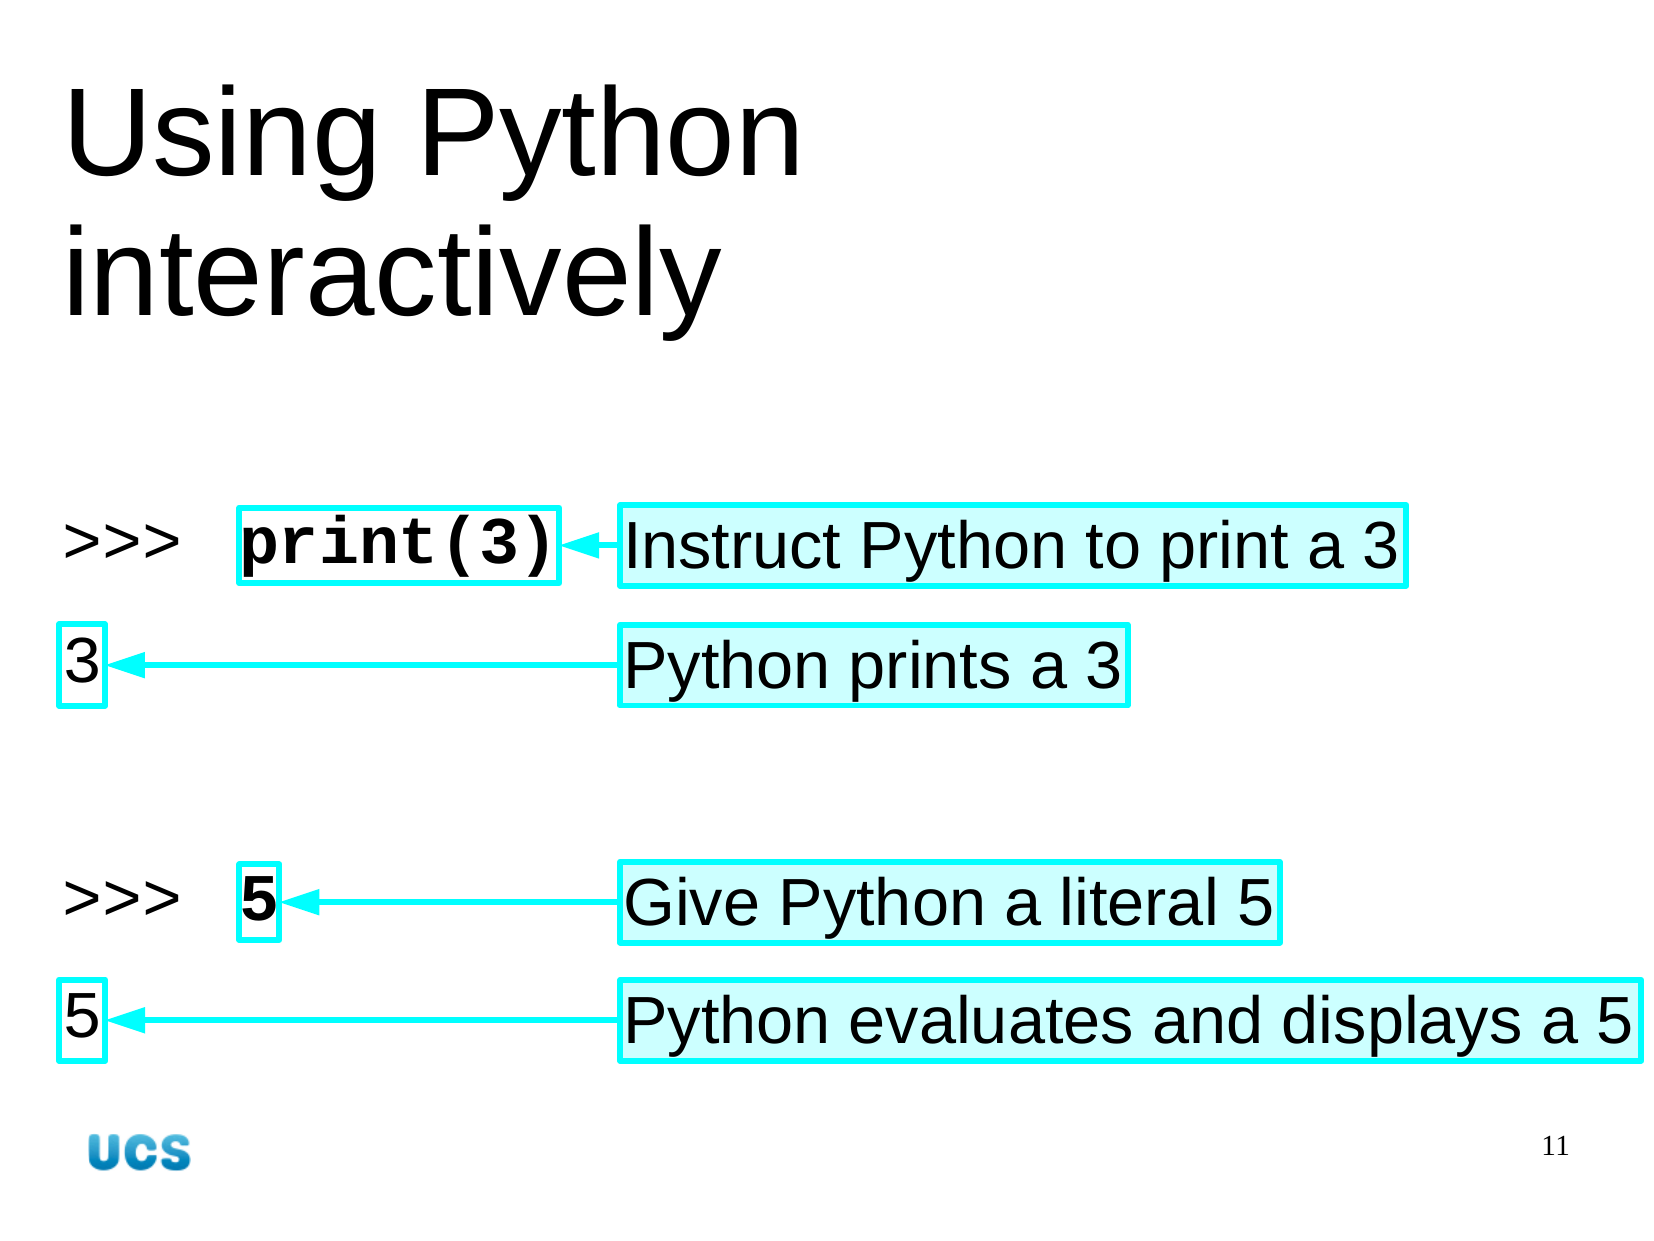

Using Python
interactively
>>>
Instruct Python to print a 3
print(3)
3
Python prints a 3
>>>
Give Python a literal 5
5
5
Python evaluates and displays a 5
11